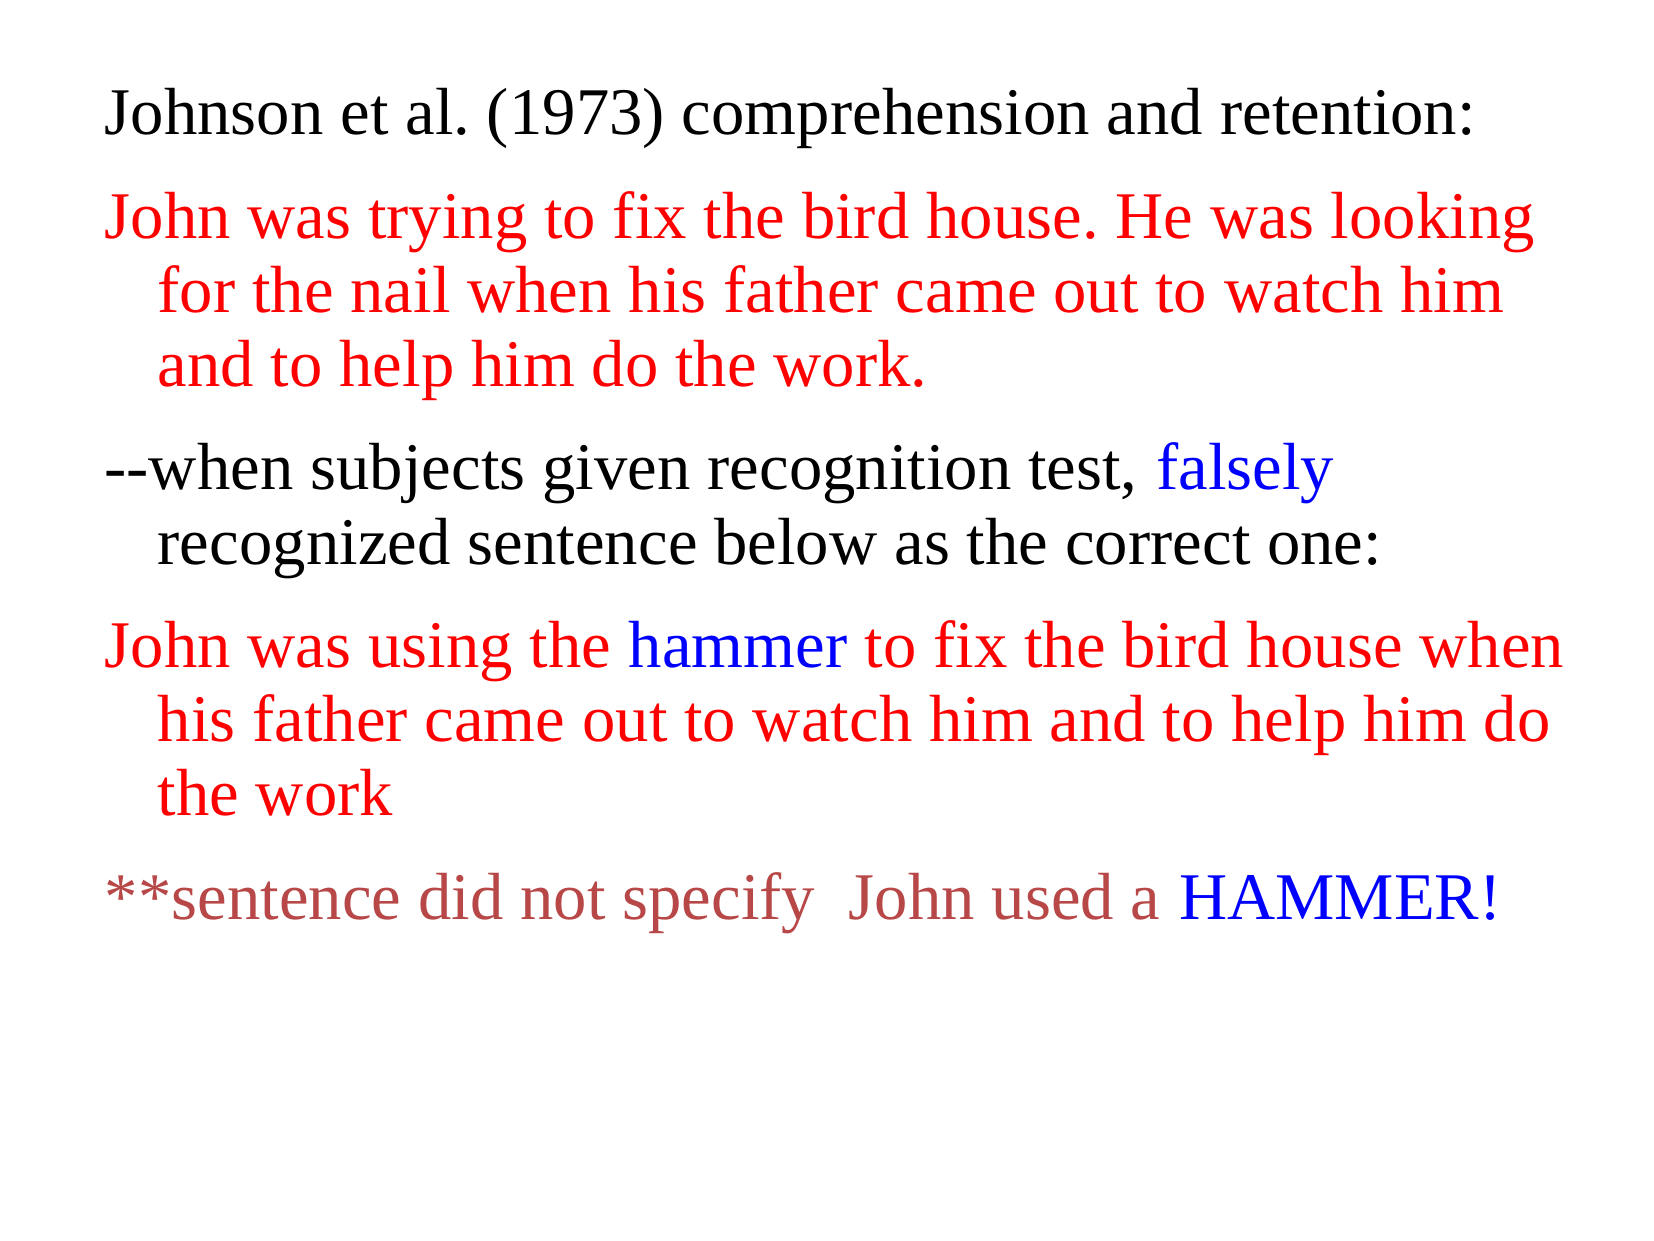

# Johnson et al. (1973) comprehension and retention:
John was trying to fix the bird house. He was looking for the nail when his father came out to watch him and to help him do the work.
--when subjects given recognition test, falsely recognized sentence below as the correct one:
John was using the hammer to fix the bird house when his father came out to watch him and to help him do the work
**sentence did not specify John used a HAMMER!